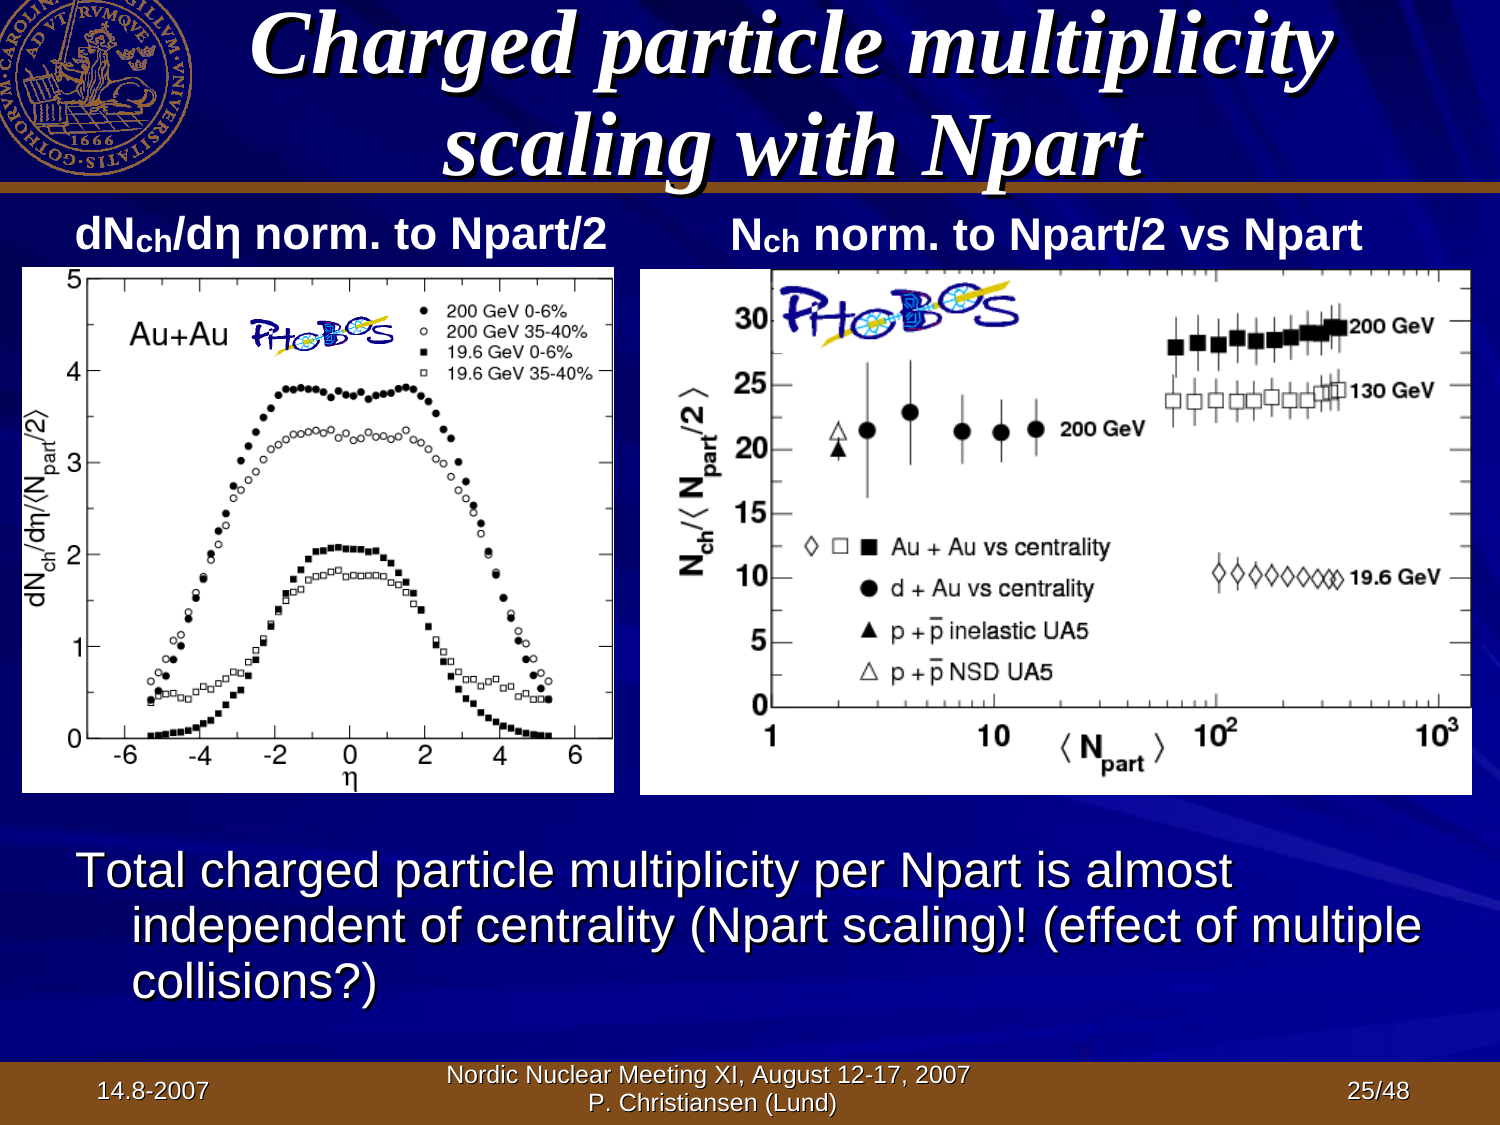

# Charged particle multiplicity scaling with Npart
dNch/dη norm. to Npart/2
Nch norm. to Npart/2 vs Npart
Total charged particle multiplicity per Npart is almost independent of centrality (Npart scaling)! (effect of multiple collisions?)
25